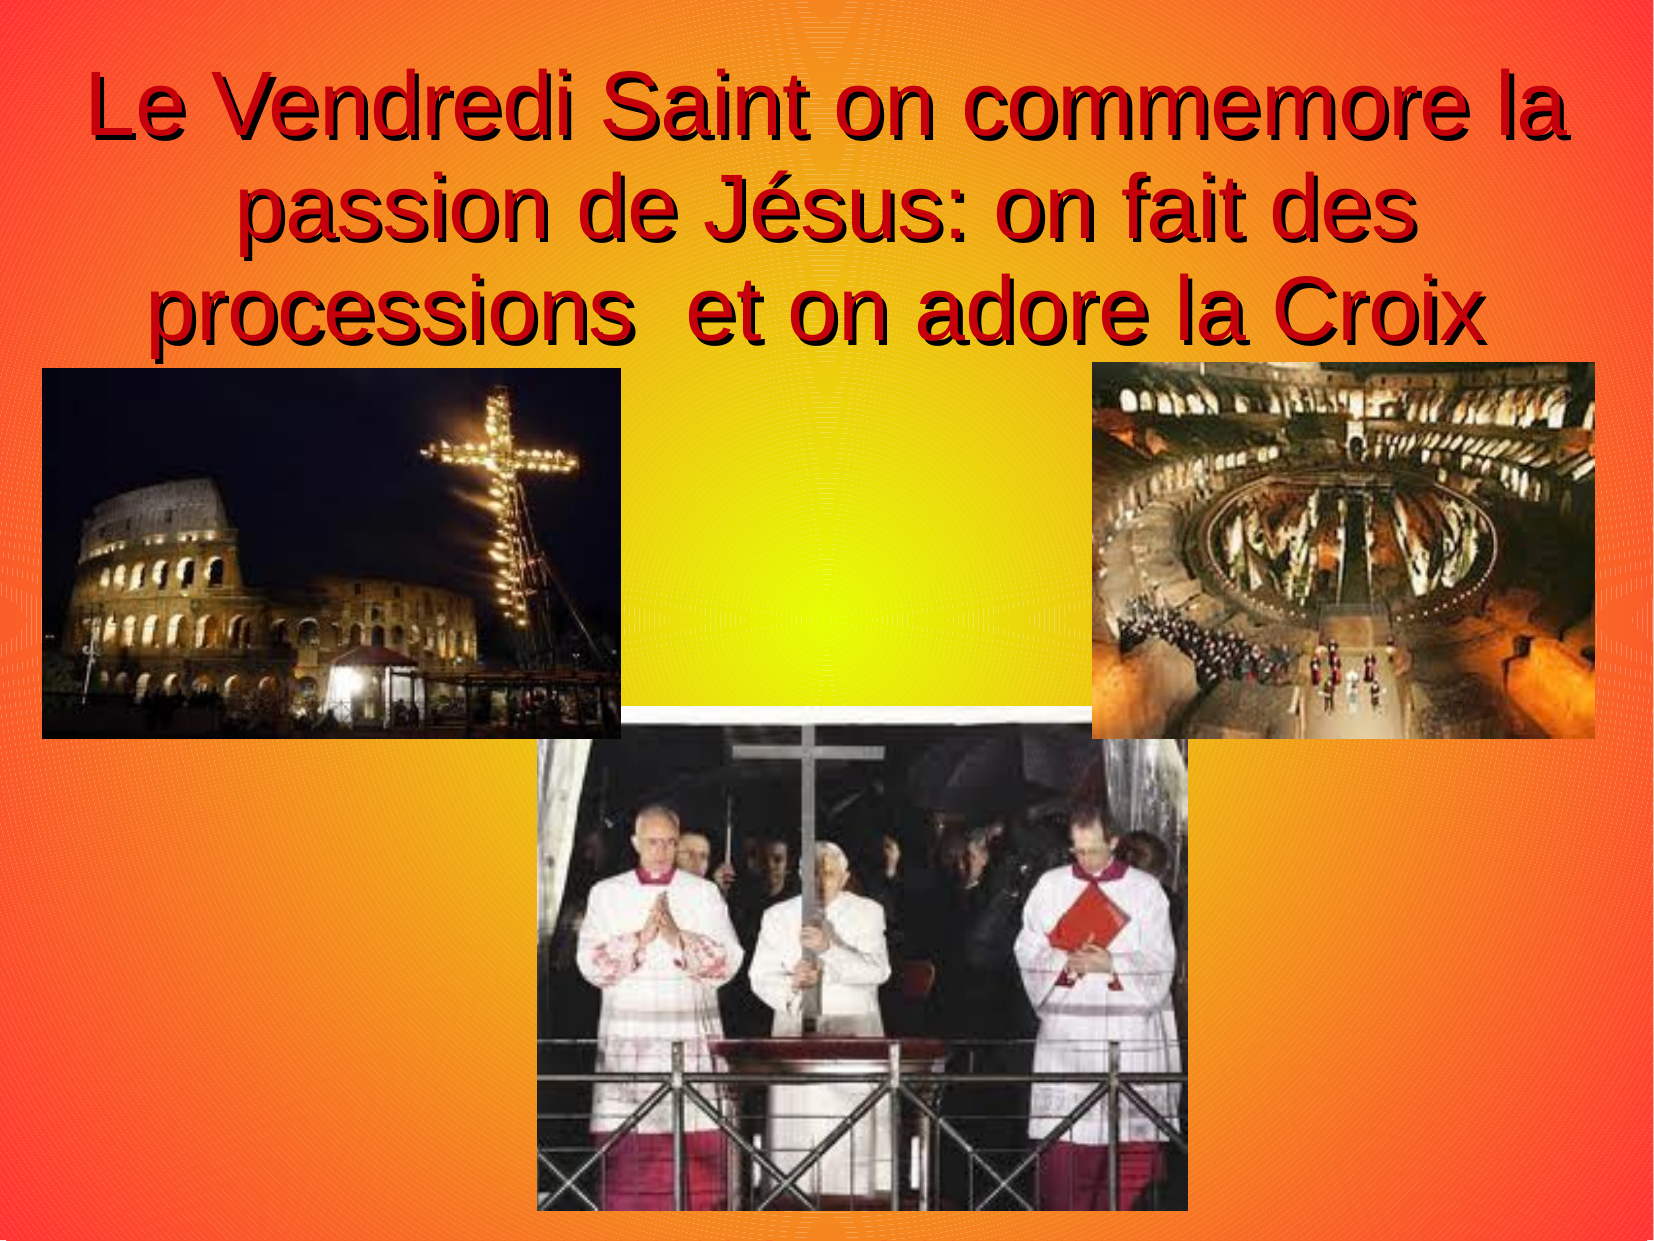

# Le Vendredi Saint on commemore la passion de Jésus: on fait des processions et on adore la Croix